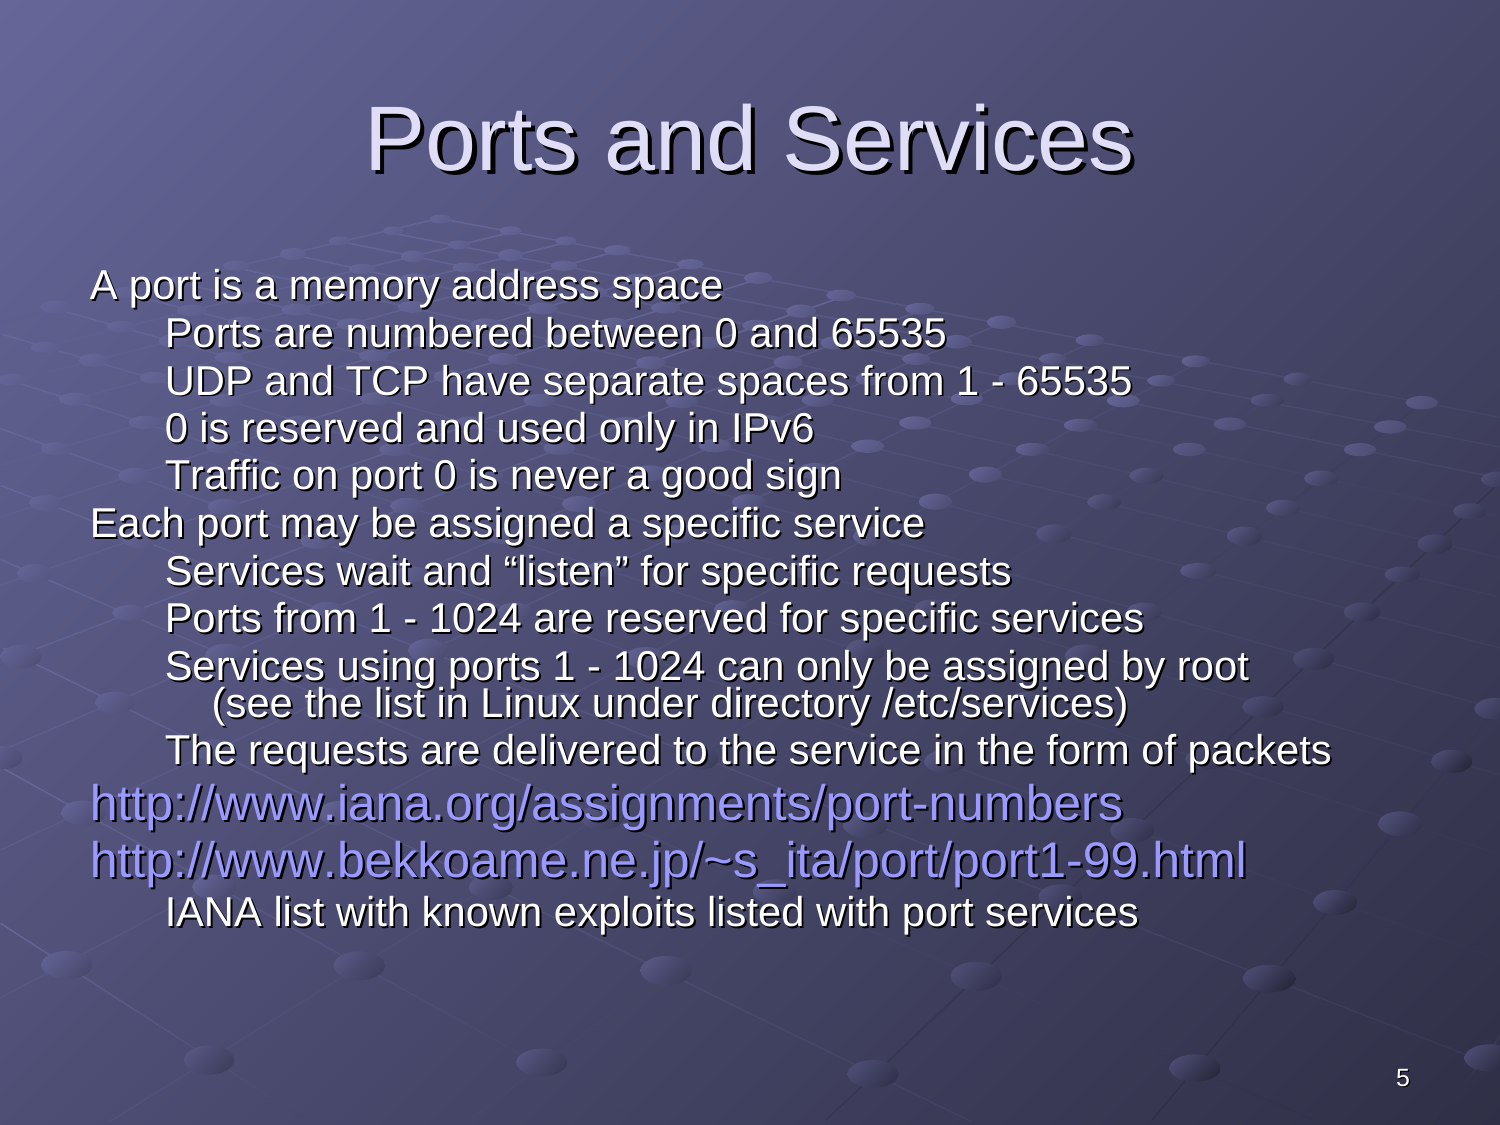

# Ports and Services
A port is a memory address space
Ports are numbered between 0 and 65535
UDP and TCP have separate spaces from 1 - 65535
0 is reserved and used only in IPv6
Traffic on port 0 is never a good sign
Each port may be assigned a specific service
Services wait and “listen” for specific requests
Ports from 1 - 1024 are reserved for specific services
Services using ports 1 - 1024 can only be assigned by root
(see the list in Linux under directory /etc/services)
The requests are delivered to the service in the form of packets
http://www.iana.org/assignments/port-numbers
http://www.bekkoame.ne.jp/~s_ita/port/port1-99.html
IANA list with known exploits listed with port services
5